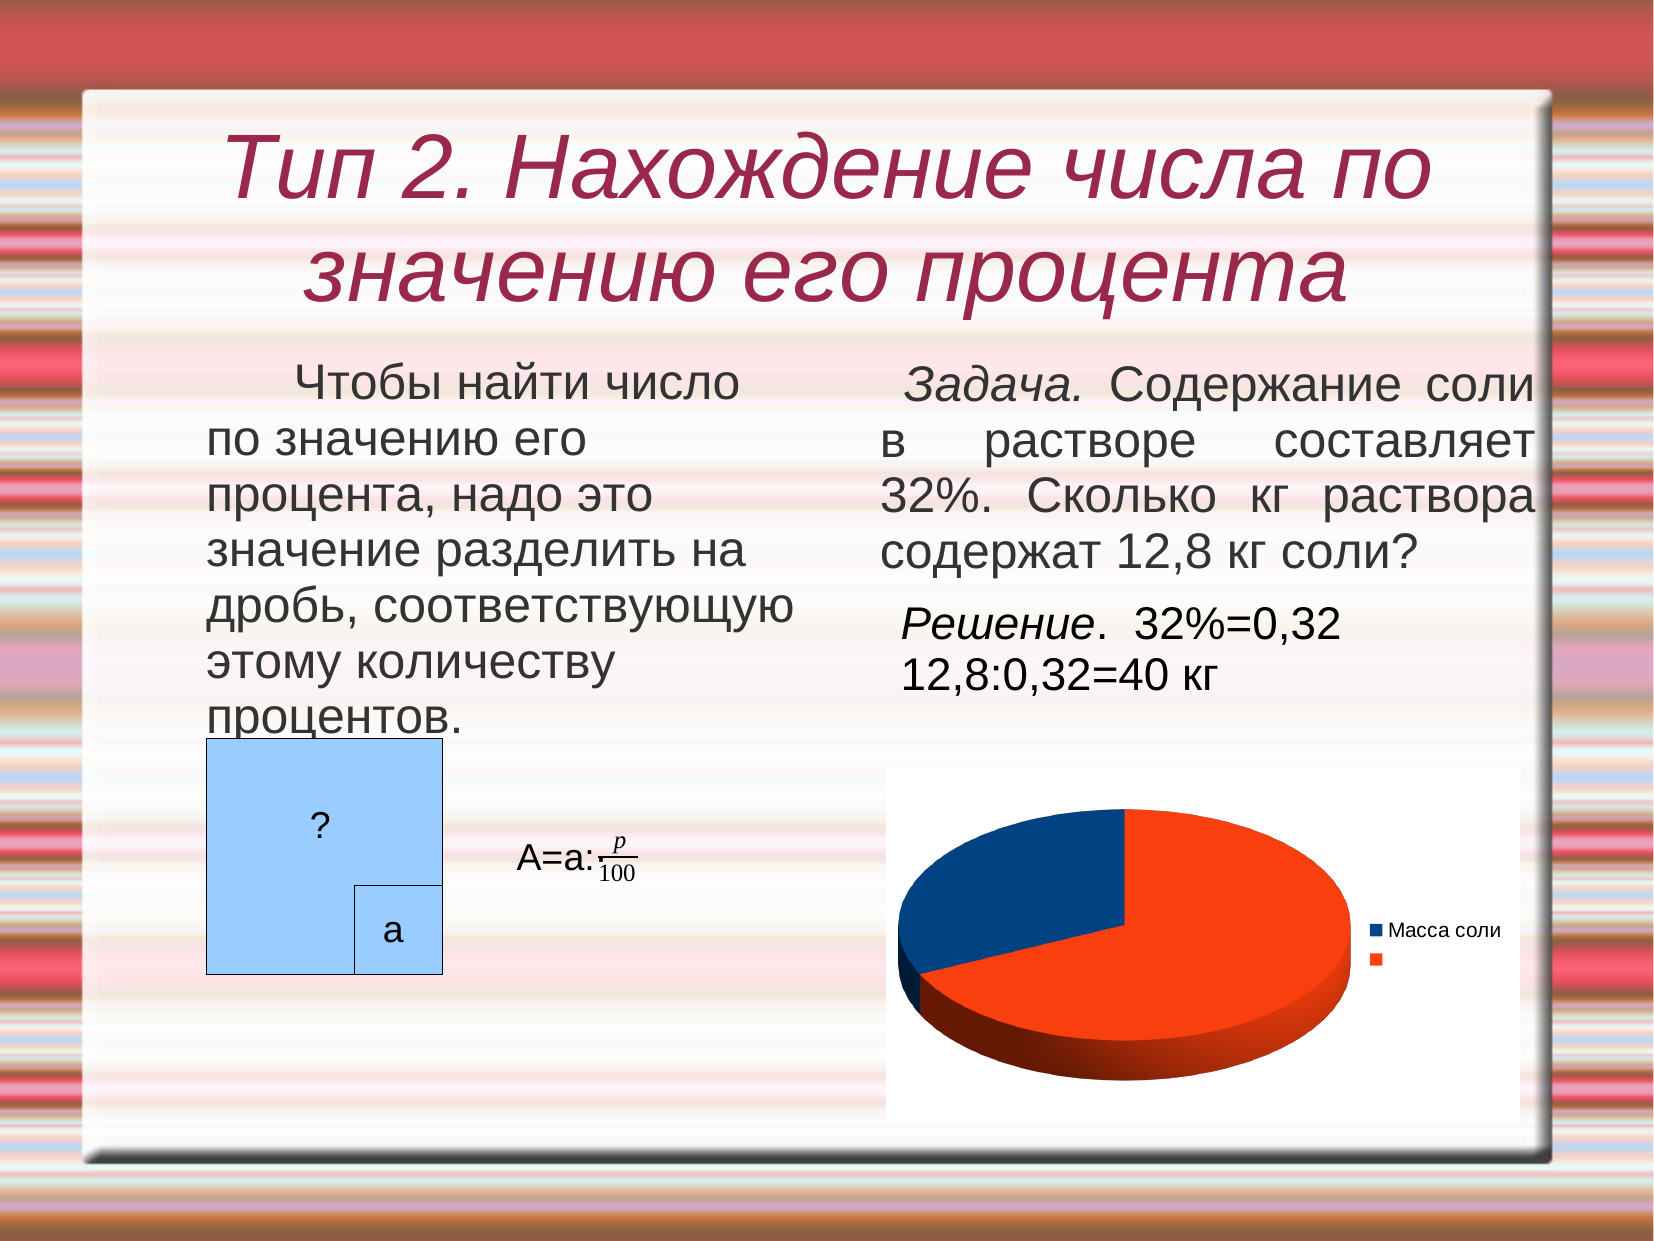

# Тип 2. Нахождение числа по значению его процента
Чтобы найти число по значению его процента, надо это значение разделить на дробь, соответствующую этому количеству процентов.
Задача. Содержание соли в растворе составляет 32%. Сколько кг раствора содержат 12,8 кг соли?
Решение. 32%=0,32
12,8:0,32=40 кг
[unsupported chart]
?
А=а:·
а